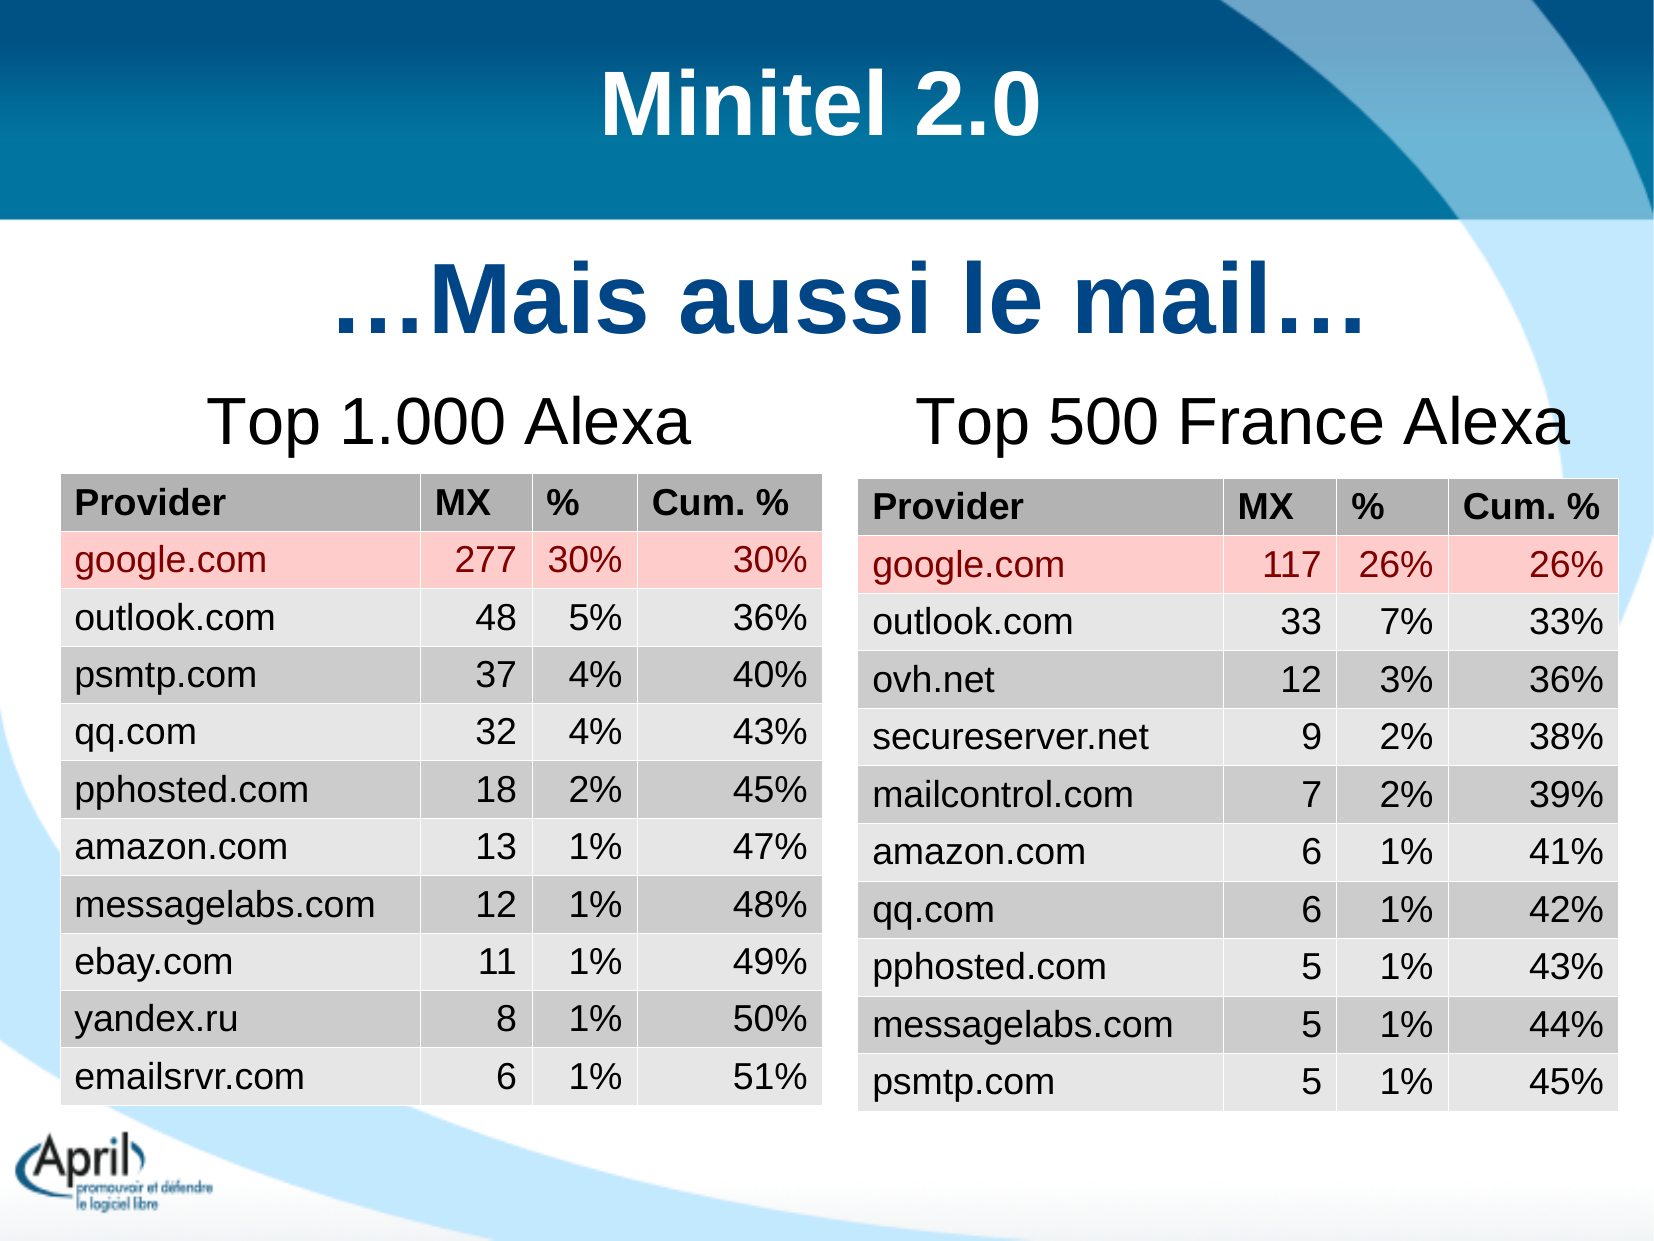

# Minitel 2.0
…Mais aussi le mail…
Top 1.000 Alexa
Top 500 France Alexa
| Provider | MX | % | Cum. % |
| --- | --- | --- | --- |
| google.com | 277 | 30% | 30% |
| outlook.com | 48 | 5% | 36% |
| psmtp.com | 37 | 4% | 40% |
| qq.com | 32 | 4% | 43% |
| pphosted.com | 18 | 2% | 45% |
| amazon.com | 13 | 1% | 47% |
| messagelabs.com | 12 | 1% | 48% |
| ebay.com | 11 | 1% | 49% |
| yandex.ru | 8 | 1% | 50% |
| emailsrvr.com | 6 | 1% | 51% |
| Provider | MX | % | Cum. % |
| --- | --- | --- | --- |
| google.com | 117 | 26% | 26% |
| outlook.com | 33 | 7% | 33% |
| ovh.net | 12 | 3% | 36% |
| secureserver.net | 9 | 2% | 38% |
| mailcontrol.com | 7 | 2% | 39% |
| amazon.com | 6 | 1% | 41% |
| qq.com | 6 | 1% | 42% |
| pphosted.com | 5 | 1% | 43% |
| messagelabs.com | 5 | 1% | 44% |
| psmtp.com | 5 | 1% | 45% |